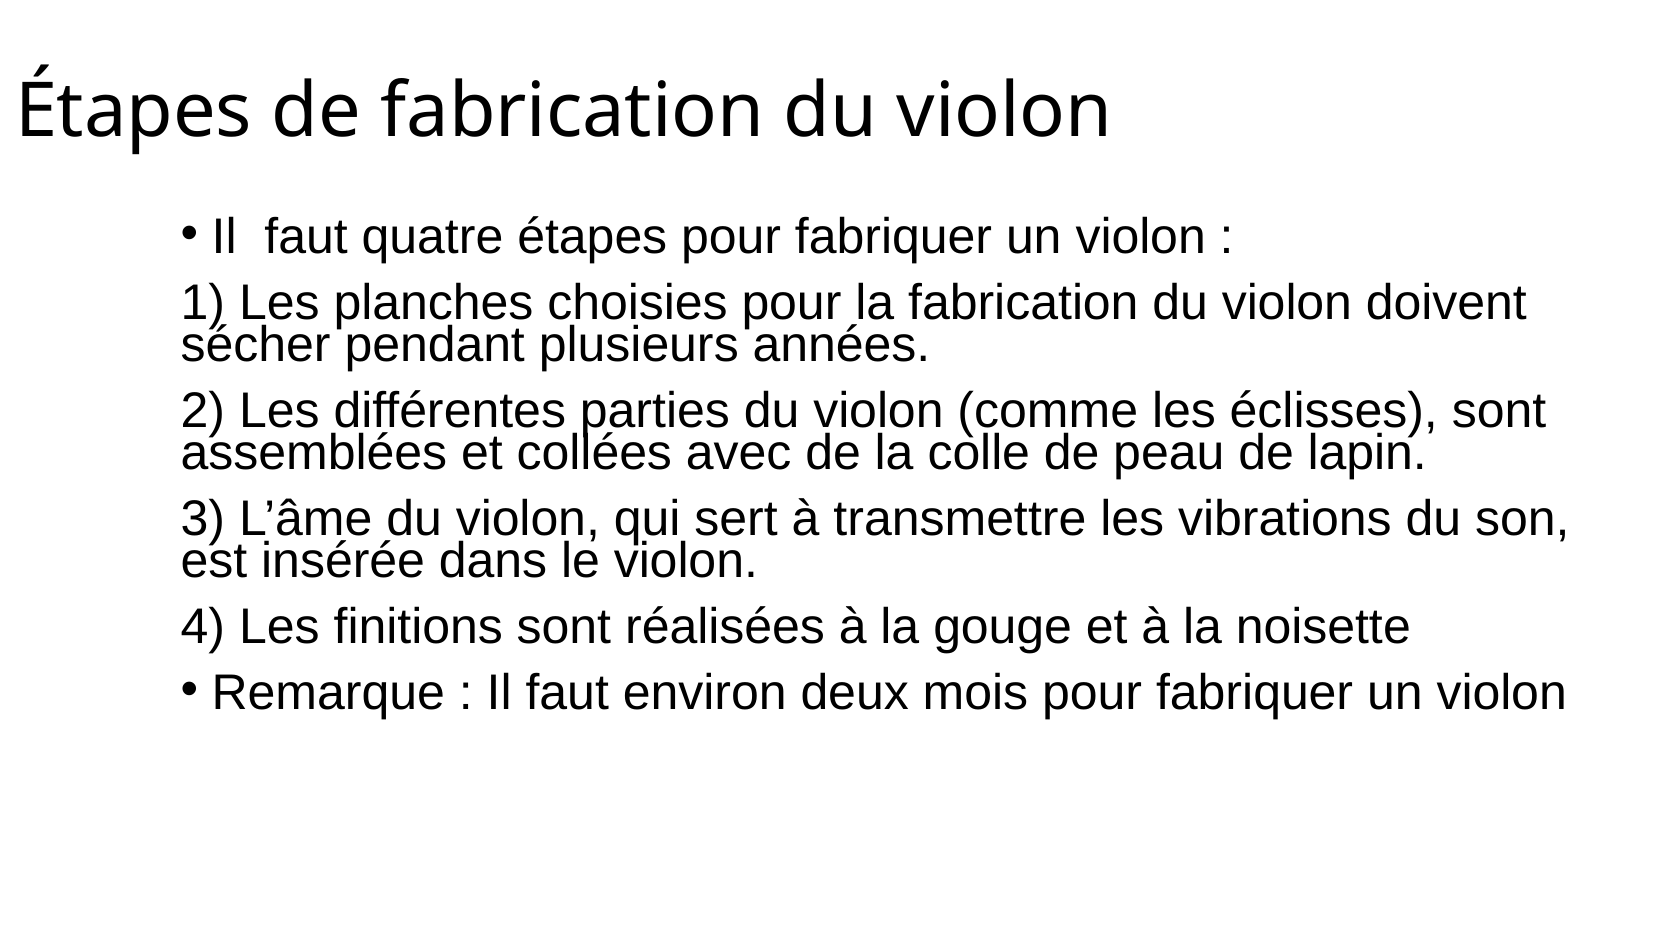

# Étapes de fabrication du violon
Il faut quatre étapes pour fabriquer un violon :
 Les planches choisies pour la fabrication du violon doivent sécher pendant plusieurs années.
 Les différentes parties du violon (comme les éclisses), sont assemblées et collées avec de la colle de peau de lapin.
 L’âme du violon, qui sert à transmettre les vibrations du son, est insérée dans le violon.
 Les finitions sont réalisées à la gouge et à la noisette
Remarque : Il faut environ deux mois pour fabriquer un violon